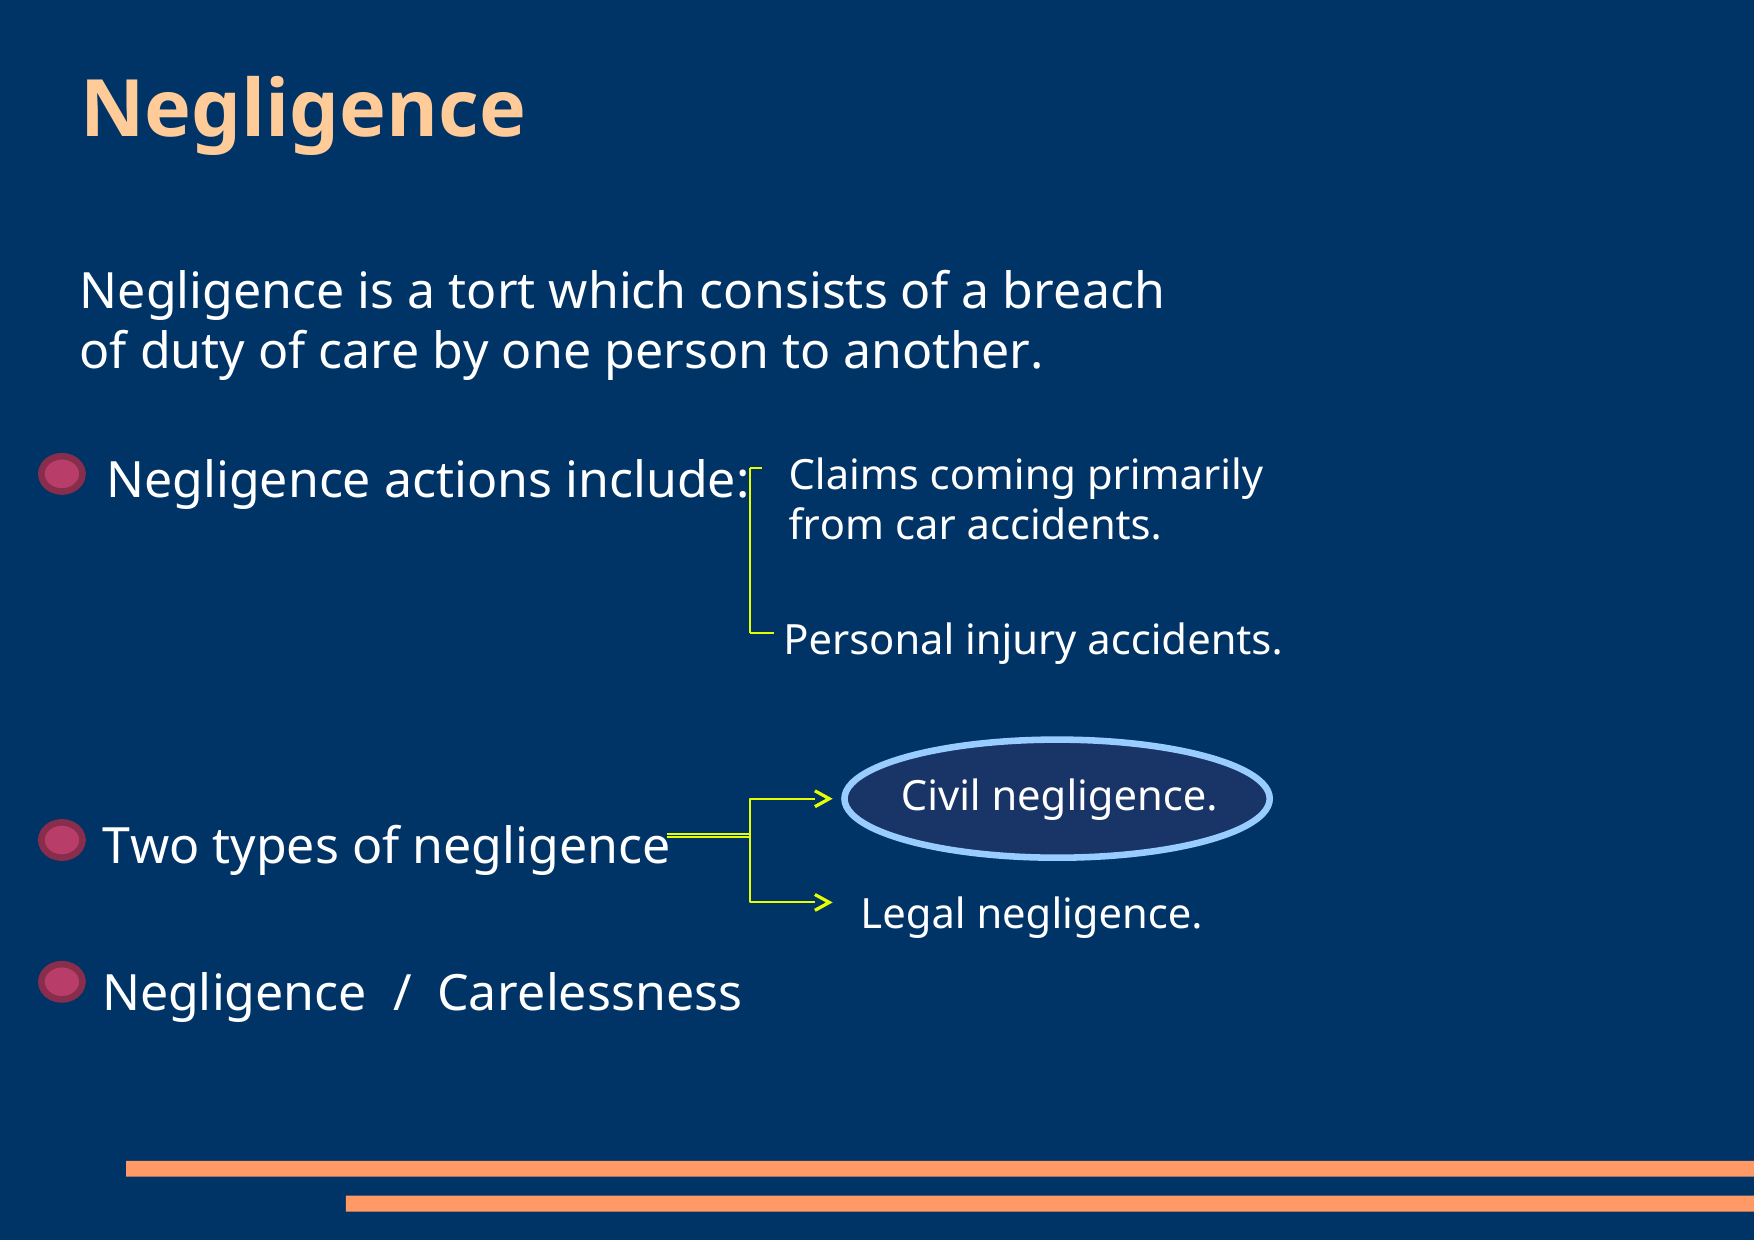

# Negligence
Negligence is a tort which consists of a breach of duty of care by one person to another.
Negligence actions include:
Claims coming primarily from car accidents.
Personal injury accidents.
Civil negligence.
Two types of negligence
Legal negligence.
Negligence / Carelessness